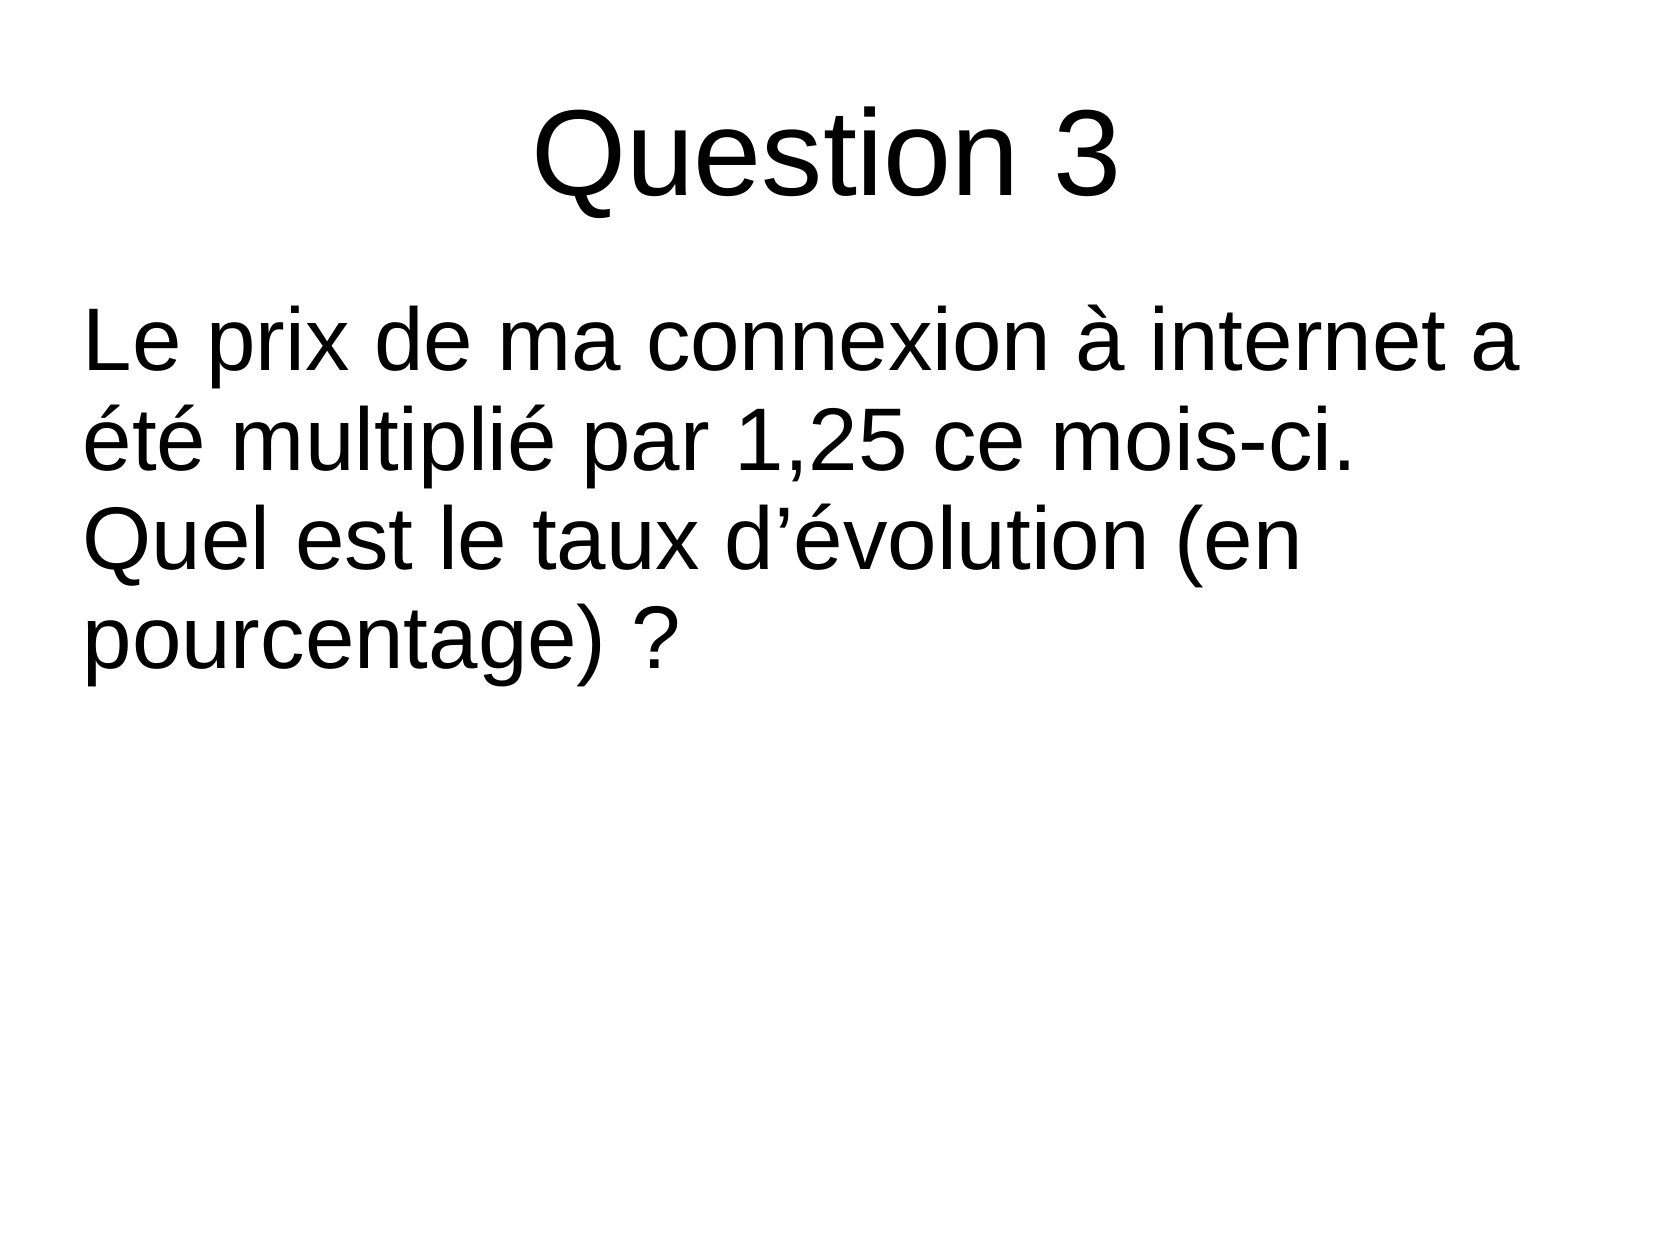

# Question 3
Le prix de ma connexion à internet a été multiplié par 1,25 ce mois-ci. Quel est le taux d’évolution (en pourcentage) ?